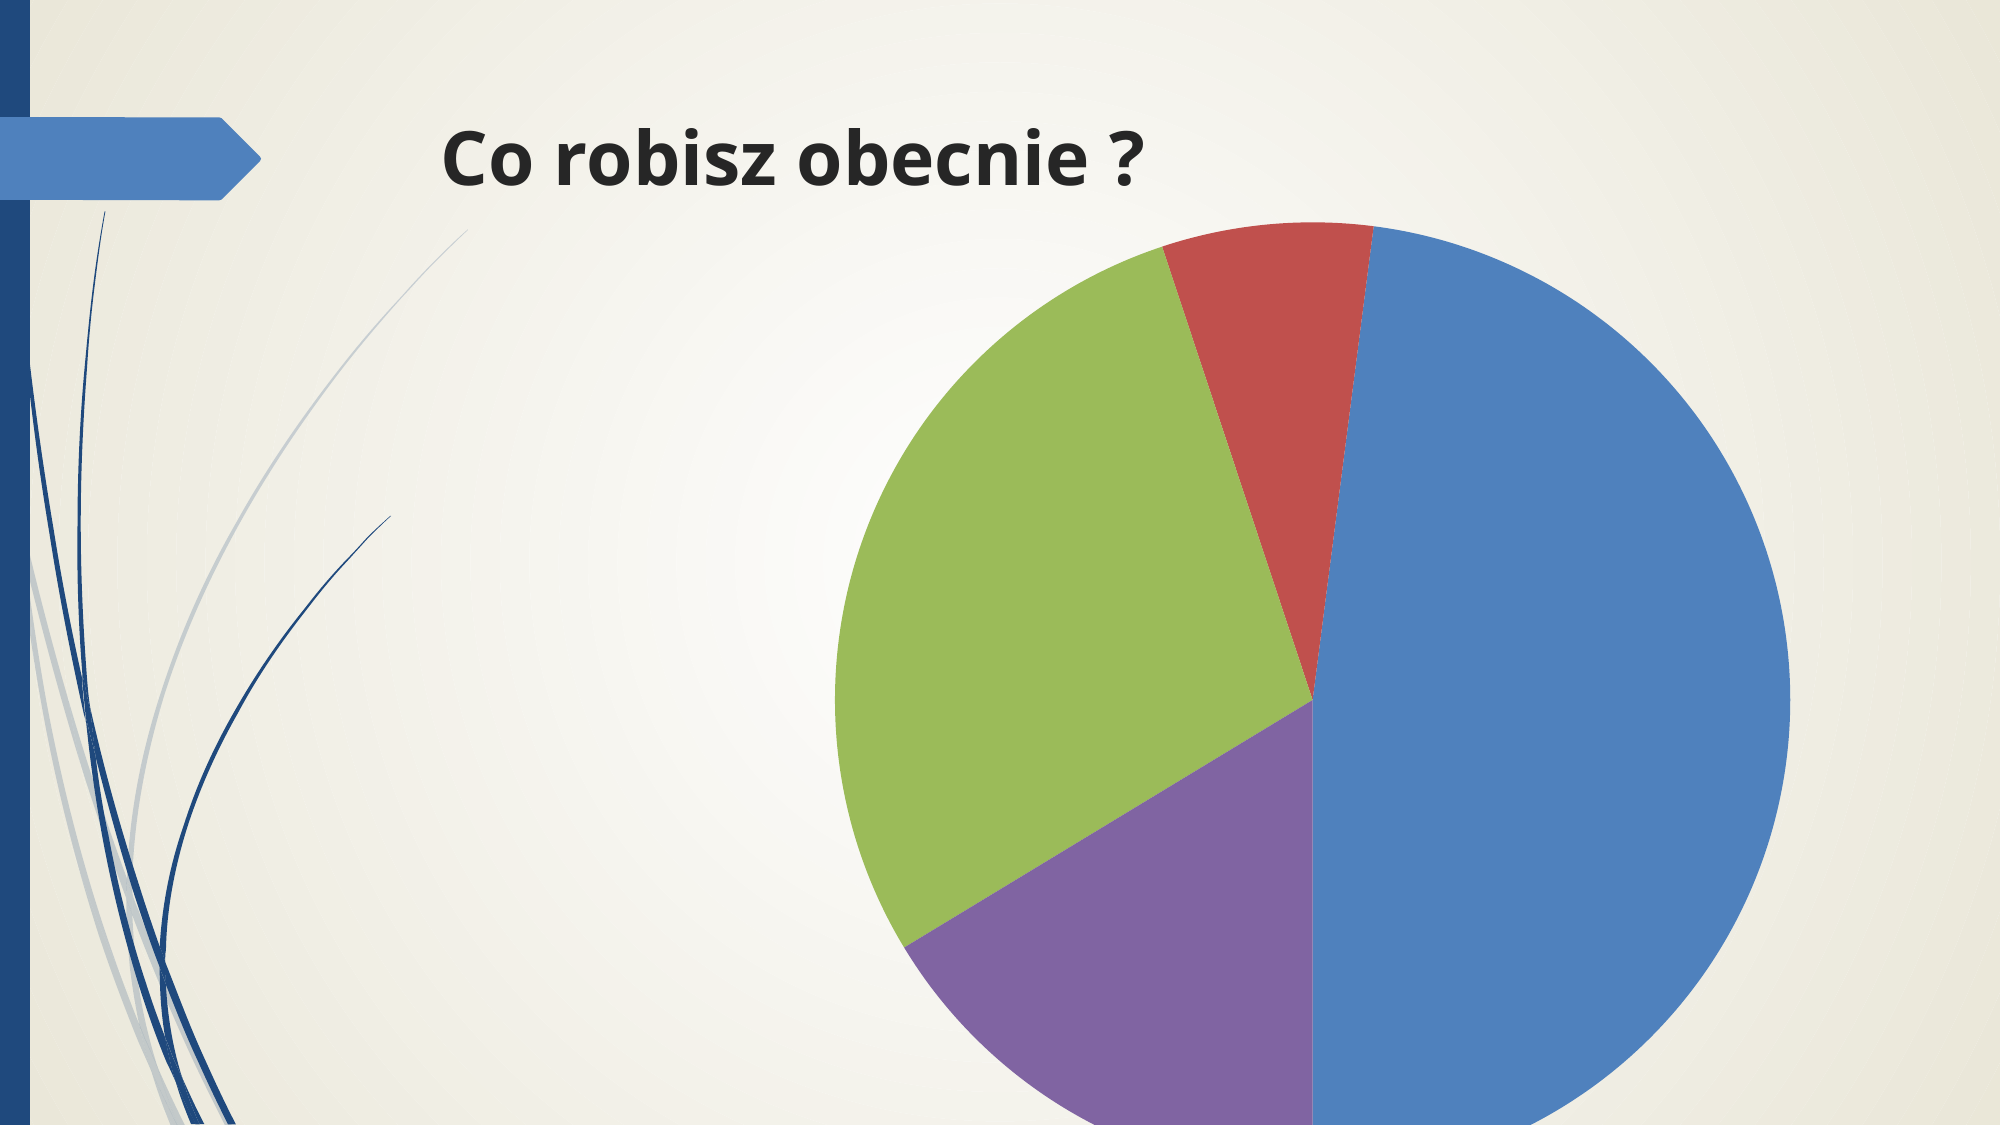

# Co robisz obecnie ?
### Chart
| Category | | | |
|---|---|---|---|
| Uczę się 47% | 0.47 | 0.0 | 0.0 |
| Pracuję 7% | 0.07 | 0.0 | 0.0 |
| Uczę się i pracuję 28% | 0.28 | 0.0 | 0.0 |
| Jestem bezrobotny 16% | 0.16 | 0.0 | 0.0 |